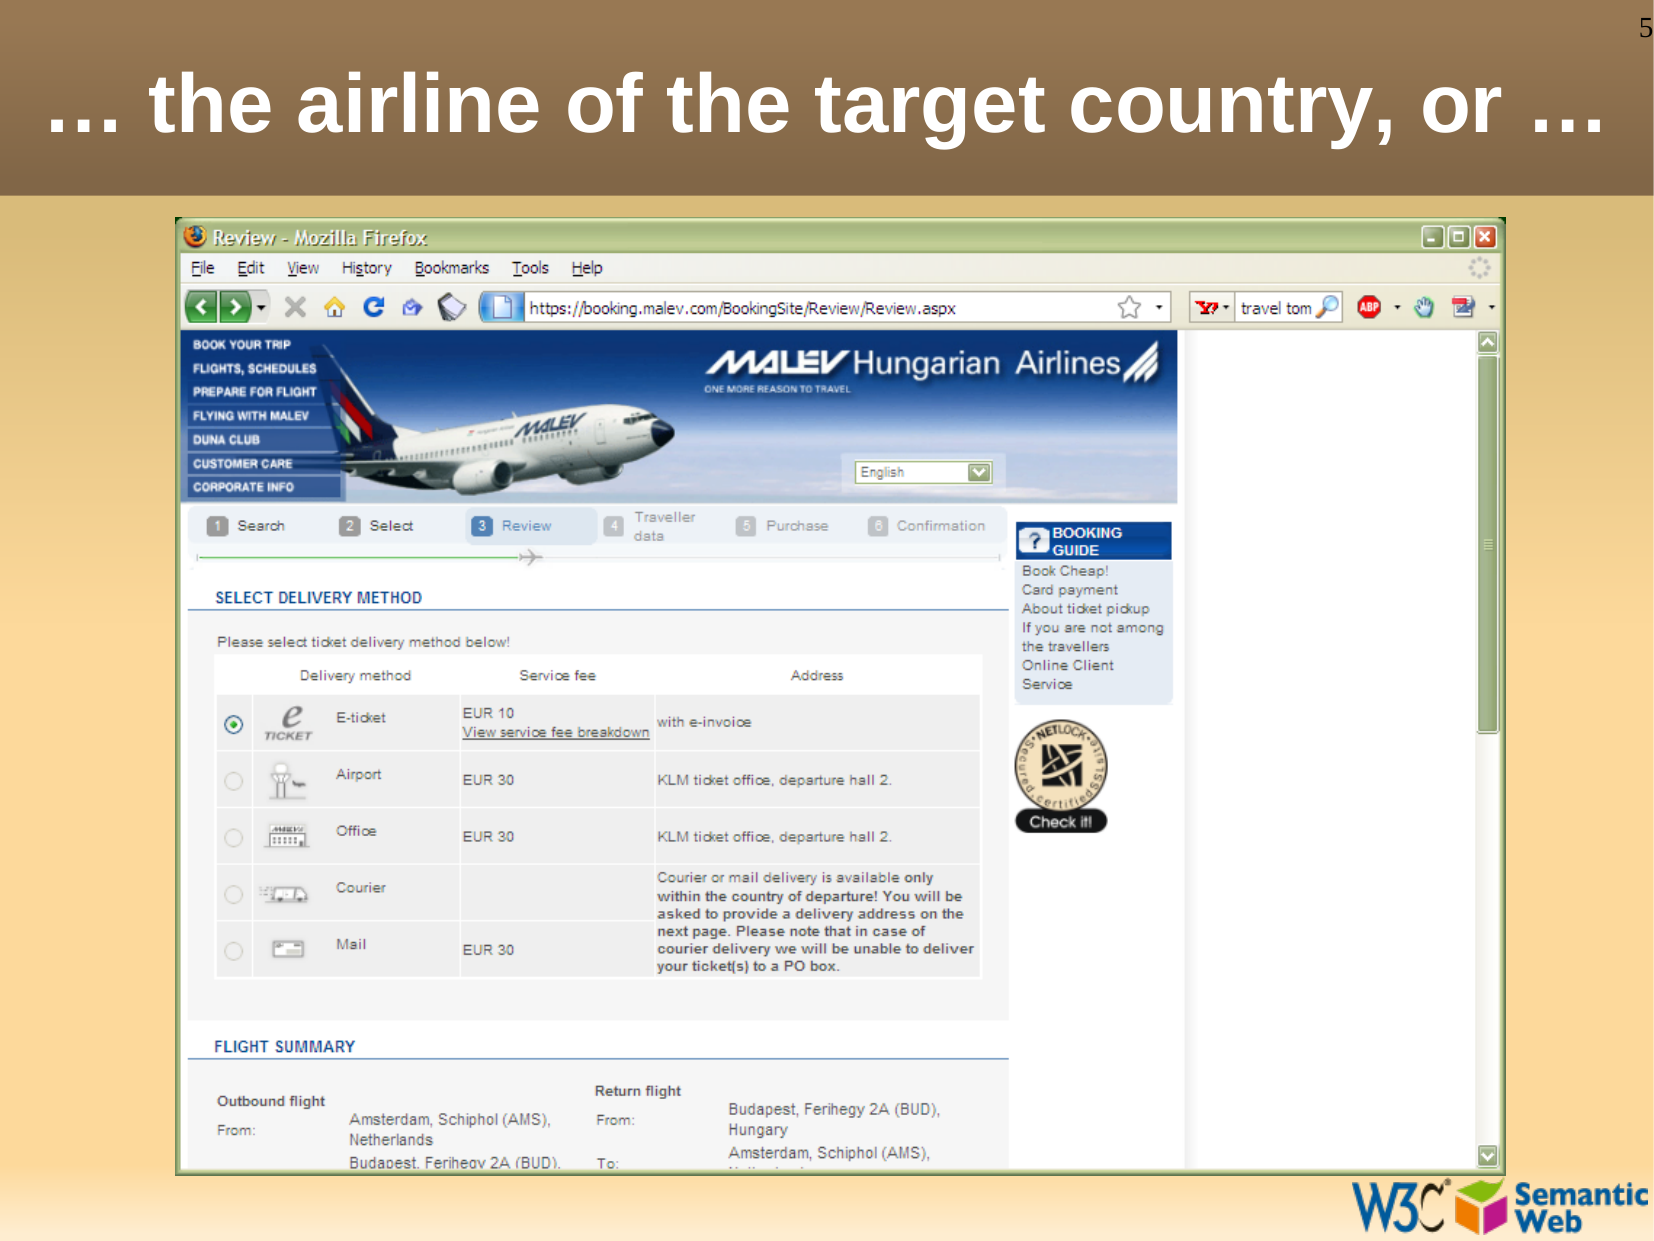

# … the airline of the target country, or …
5